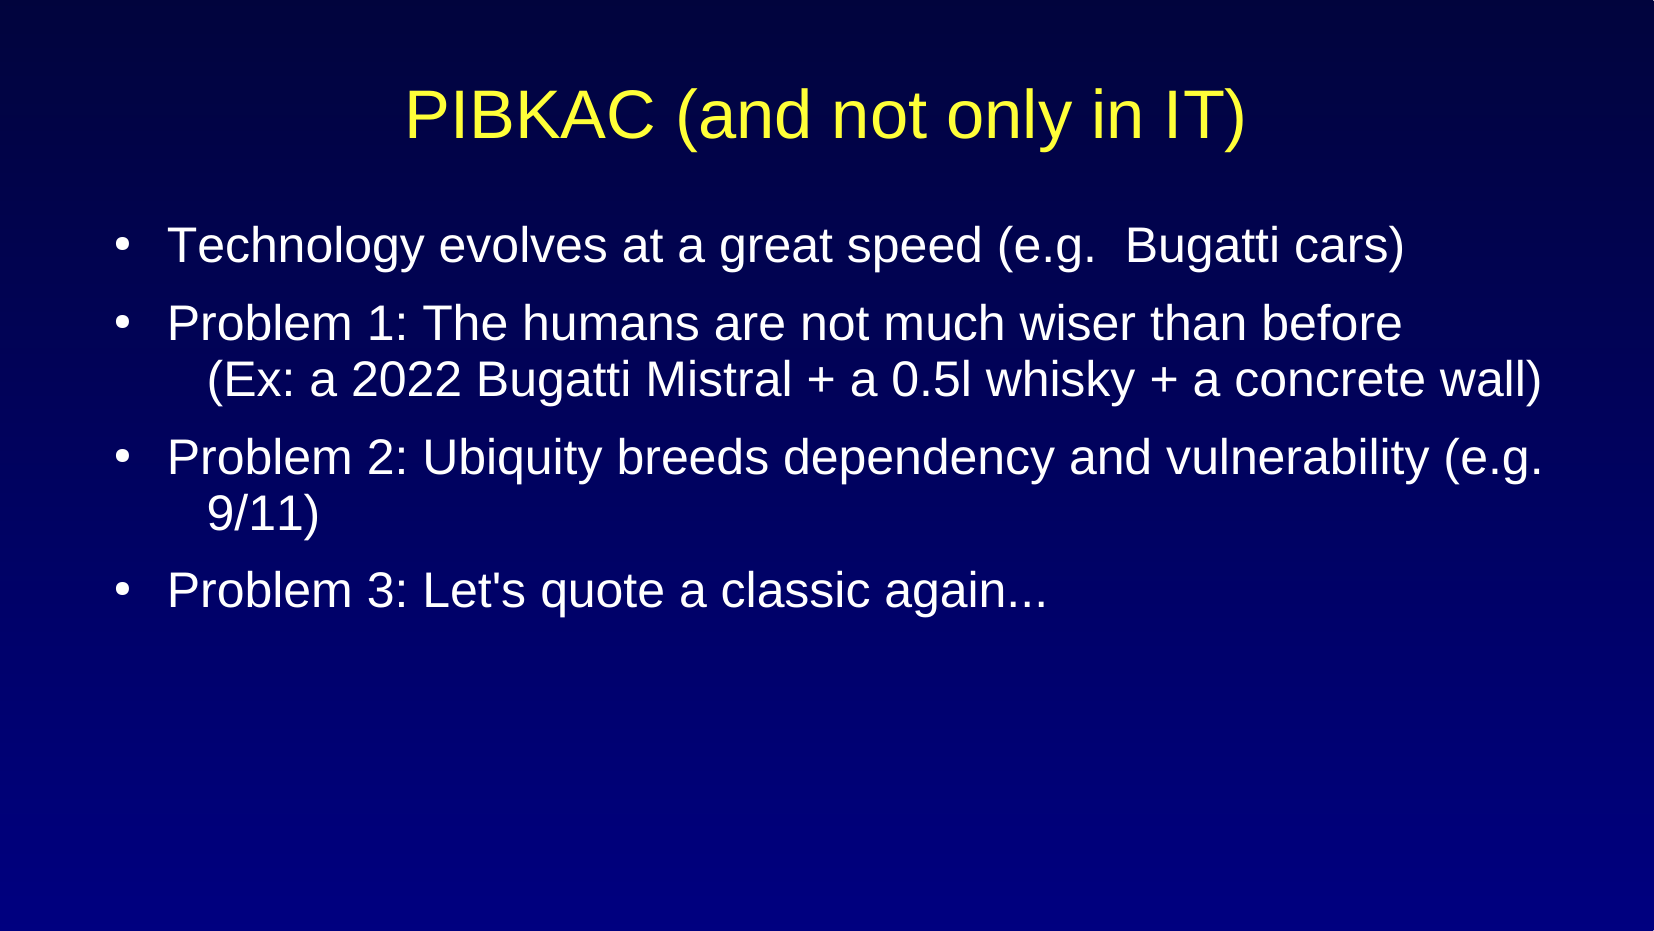

# PIBKAC (and not only in IT)
Technology evolves at a great speed (e.g. Bugatti cars)
Problem 1: The humans are not much wiser than before
(Ex: a 2022 Bugatti Mistral + a 0.5l whisky + a concrete wall)
Problem 2: Ubiquity breeds dependency and vulnerability (e.g. 9/11)
Problem 3: Let's quote a classic again...